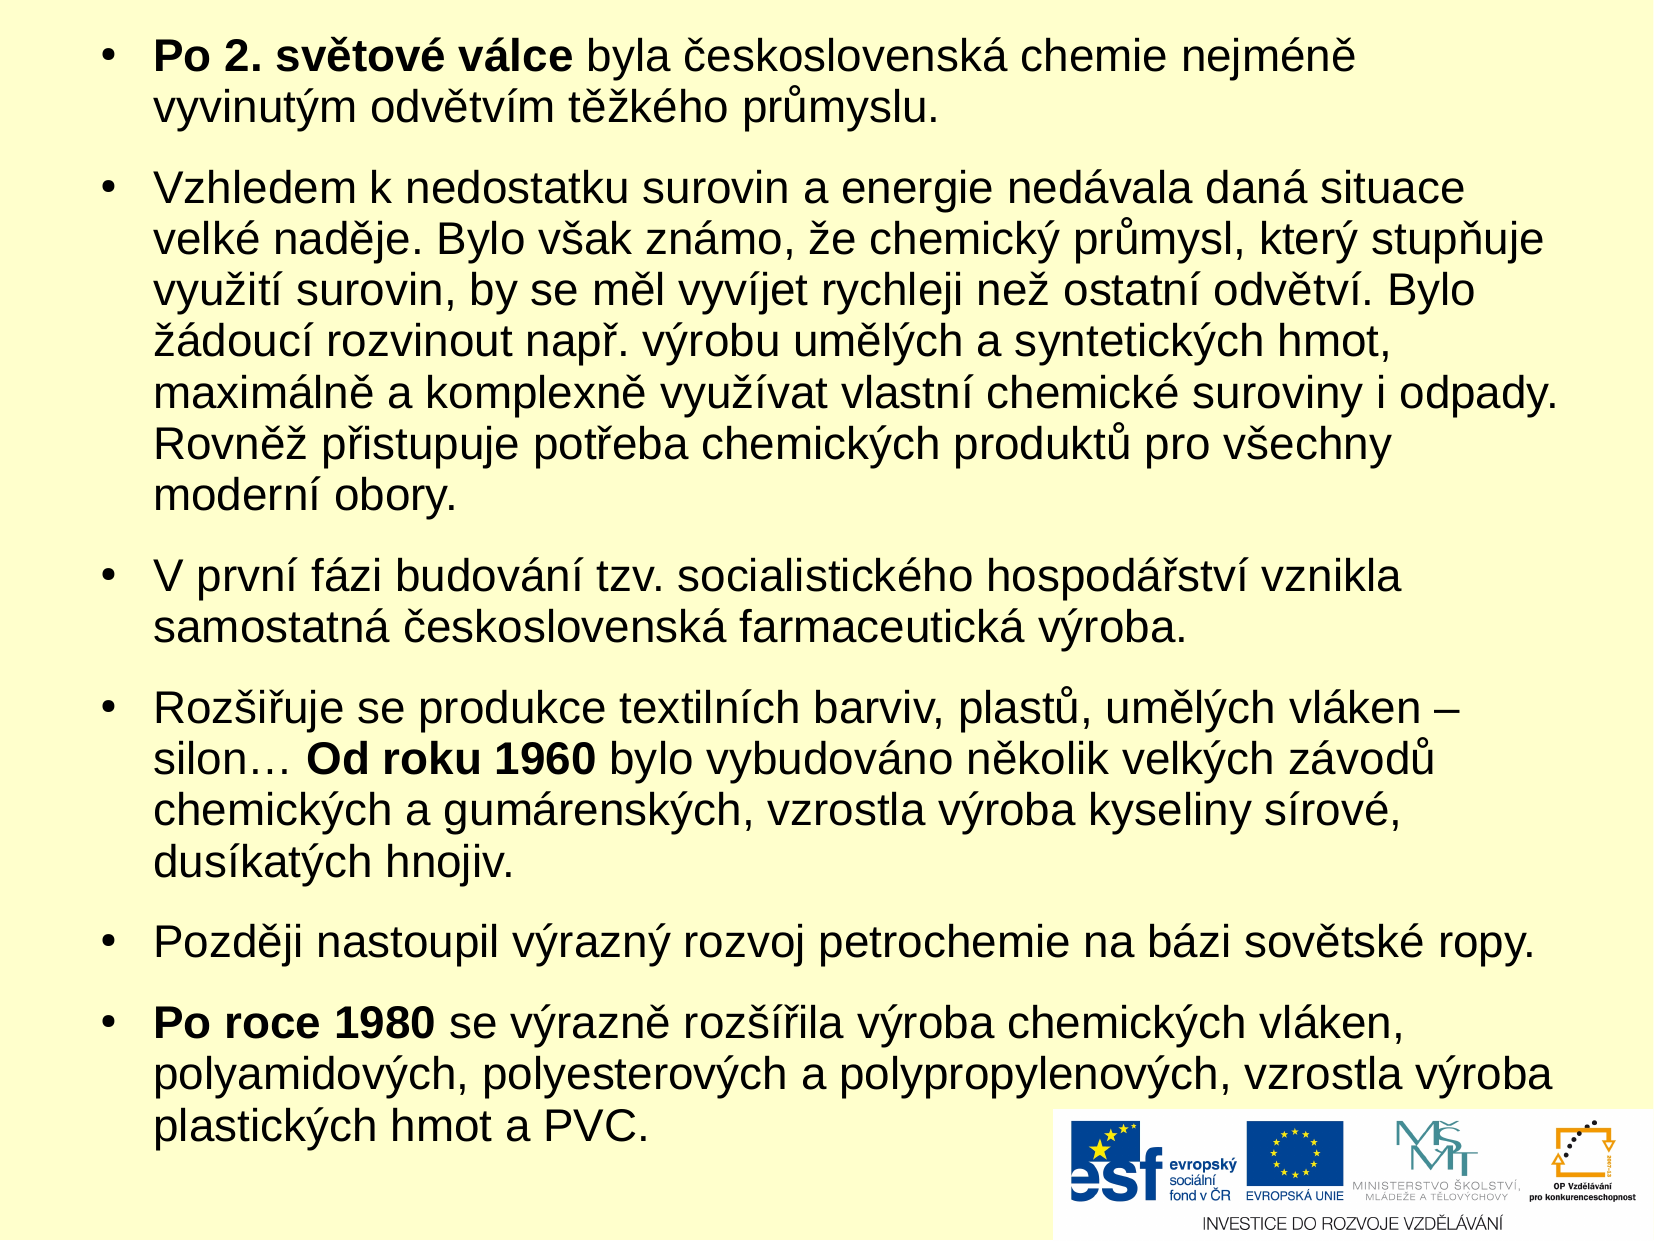

# Po 2. světové válce byla československá chemie nejméně vyvinutým odvětvím těžkého průmyslu.
Vzhledem k nedostatku surovin a energie nedávala daná situace velké naděje. Bylo však známo, že chemický průmysl, který stupňuje využití surovin, by se měl vyvíjet rychleji než ostatní odvětví. Bylo žádoucí rozvinout např. výrobu umělých a syntetických hmot, maximálně a komplexně využívat vlastní chemické suroviny i odpady. Rovněž přistupuje potřeba chemických produktů pro všechny moderní obory.
V první fázi budování tzv. socialistického hospodářství vznikla samostatná československá farmaceutická výroba.
Rozšiřuje se produkce textilních barviv, plastů, umělých vláken – silon… Od roku 1960 bylo vybudováno několik velkých závodů chemických a gumárenských, vzrostla výroba kyseliny sírové, dusíkatých hnojiv.
Později nastoupil výrazný rozvoj petrochemie na bázi sovětské ropy.
Po roce 1980 se výrazně rozšířila výroba chemických vláken, polyamidových, polyesterových a polypropylenových, vzrostla výroba plastických hmot a PVC.